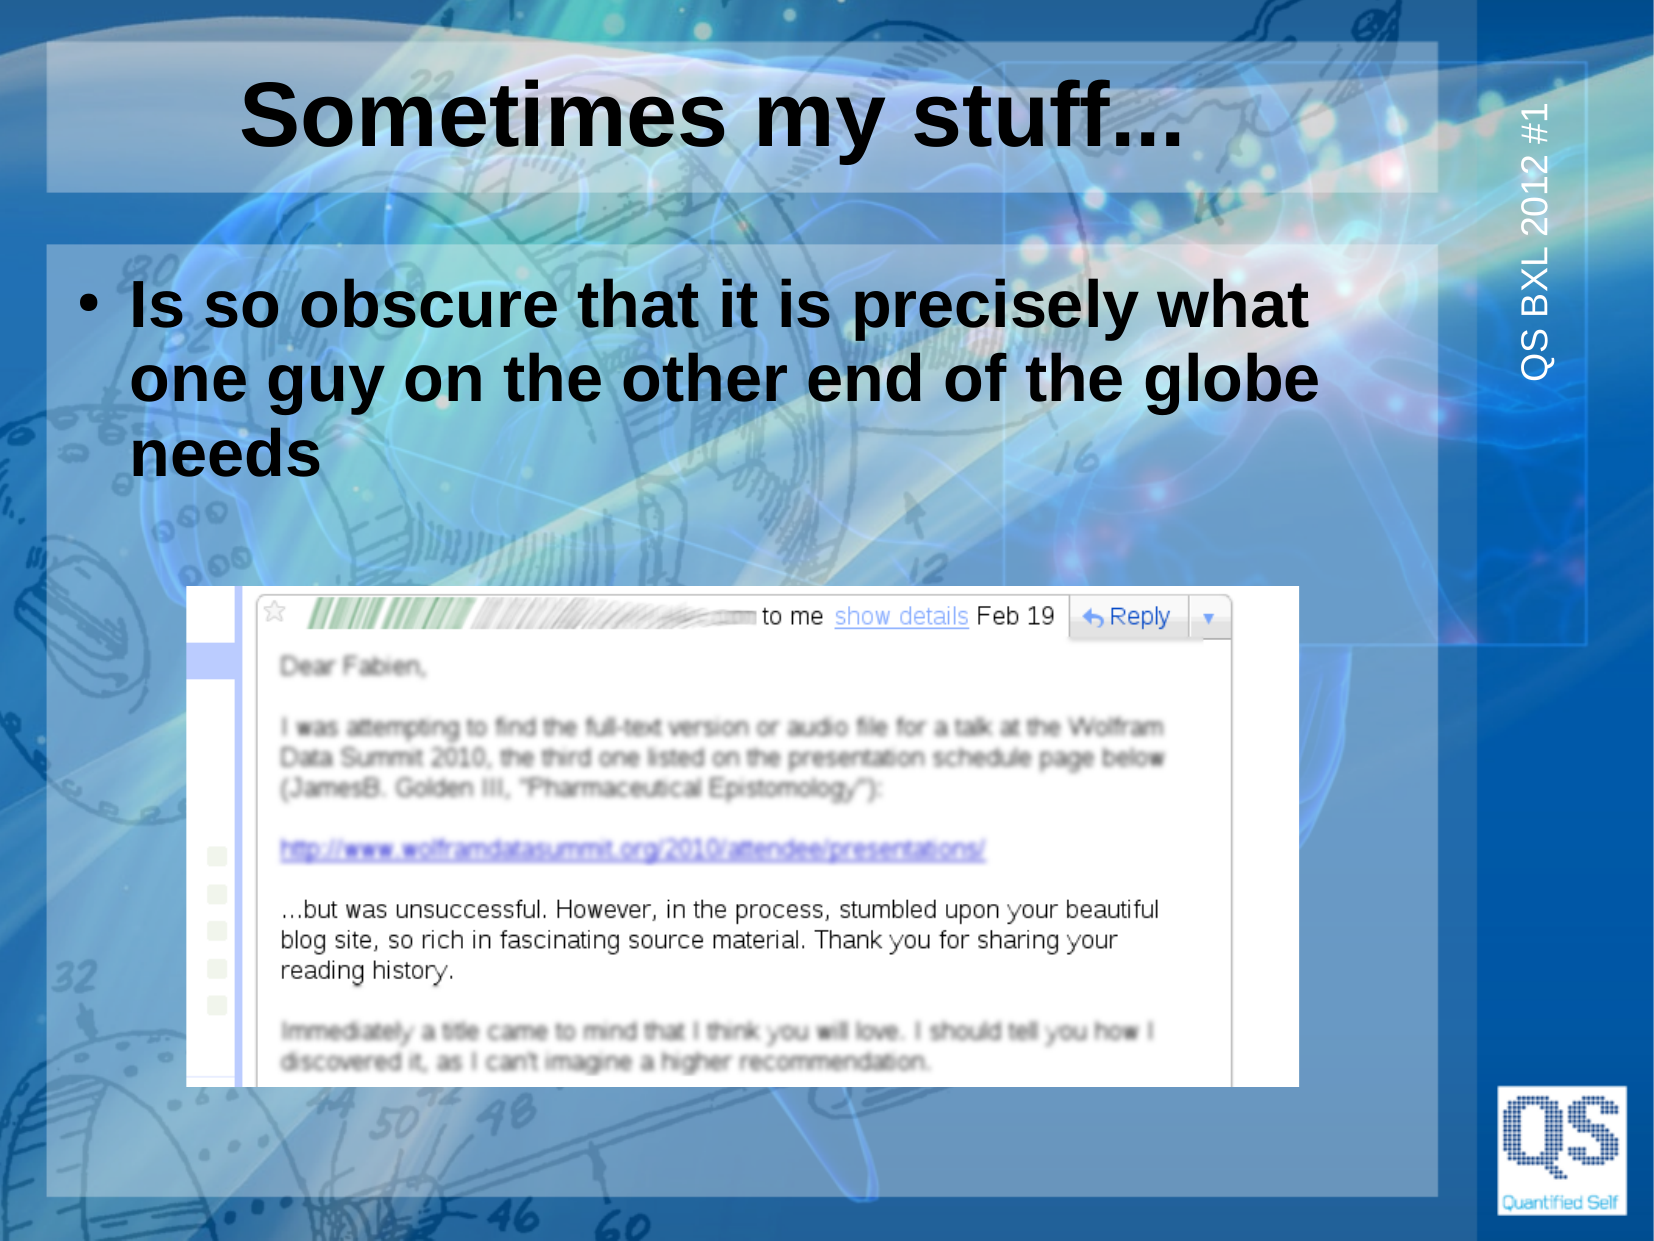

# Sometimes my stuff...
Is so obscure that it is precisely what one guy on the other end of the globe needs